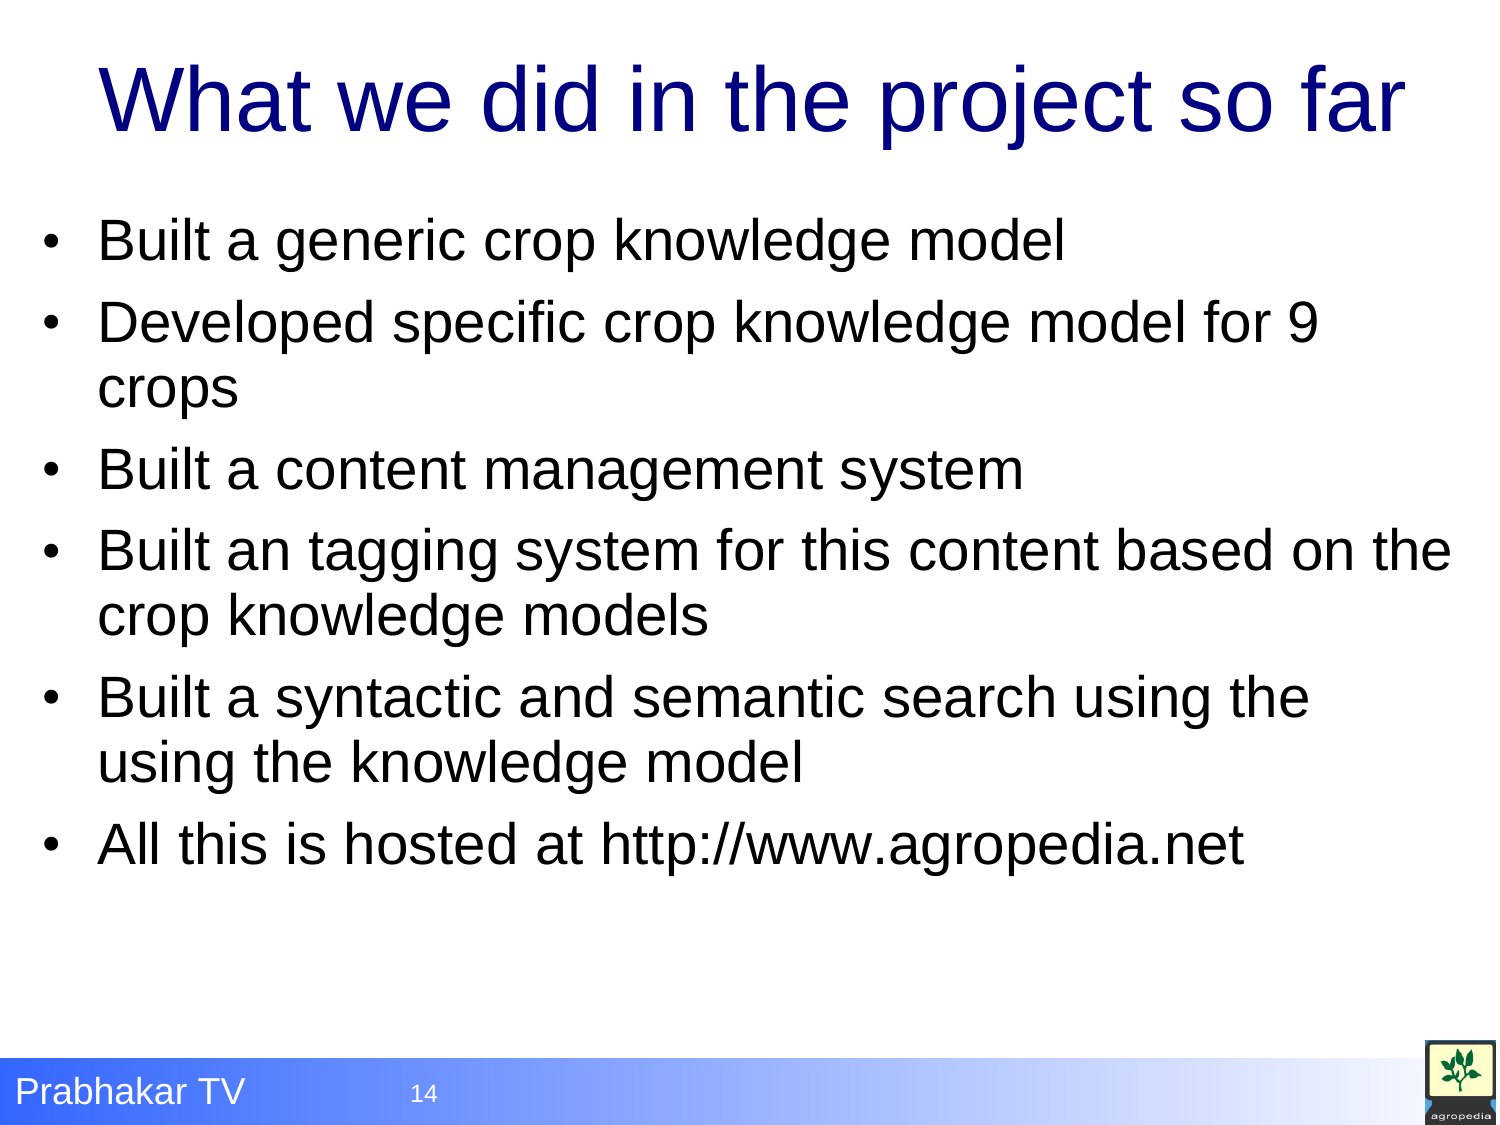

# What we did in the project so far
Built a generic crop knowledge model
Developed specific crop knowledge model for 9 crops
Built a content management system
Built an tagging system for this content based on the crop knowledge models
Built a syntactic and semantic search using the using the knowledge model
All this is hosted at http://www.agropedia.net